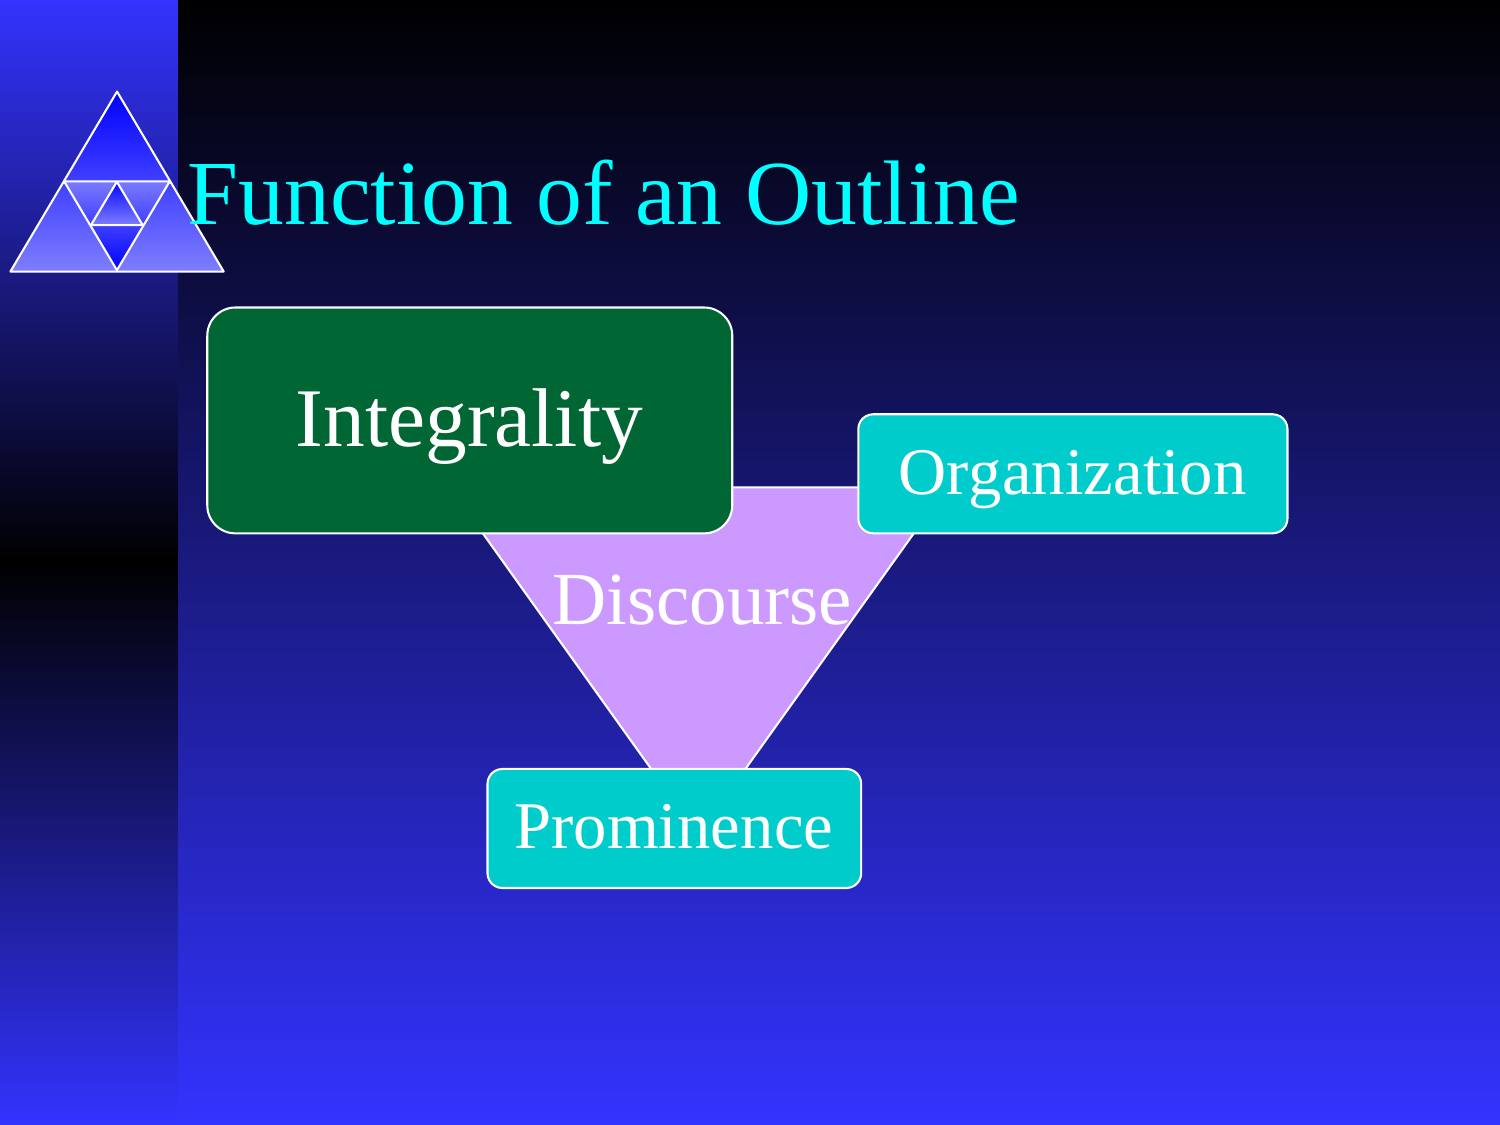

# Function of an Outline
Integrality
Organization
Discourse
Prominence